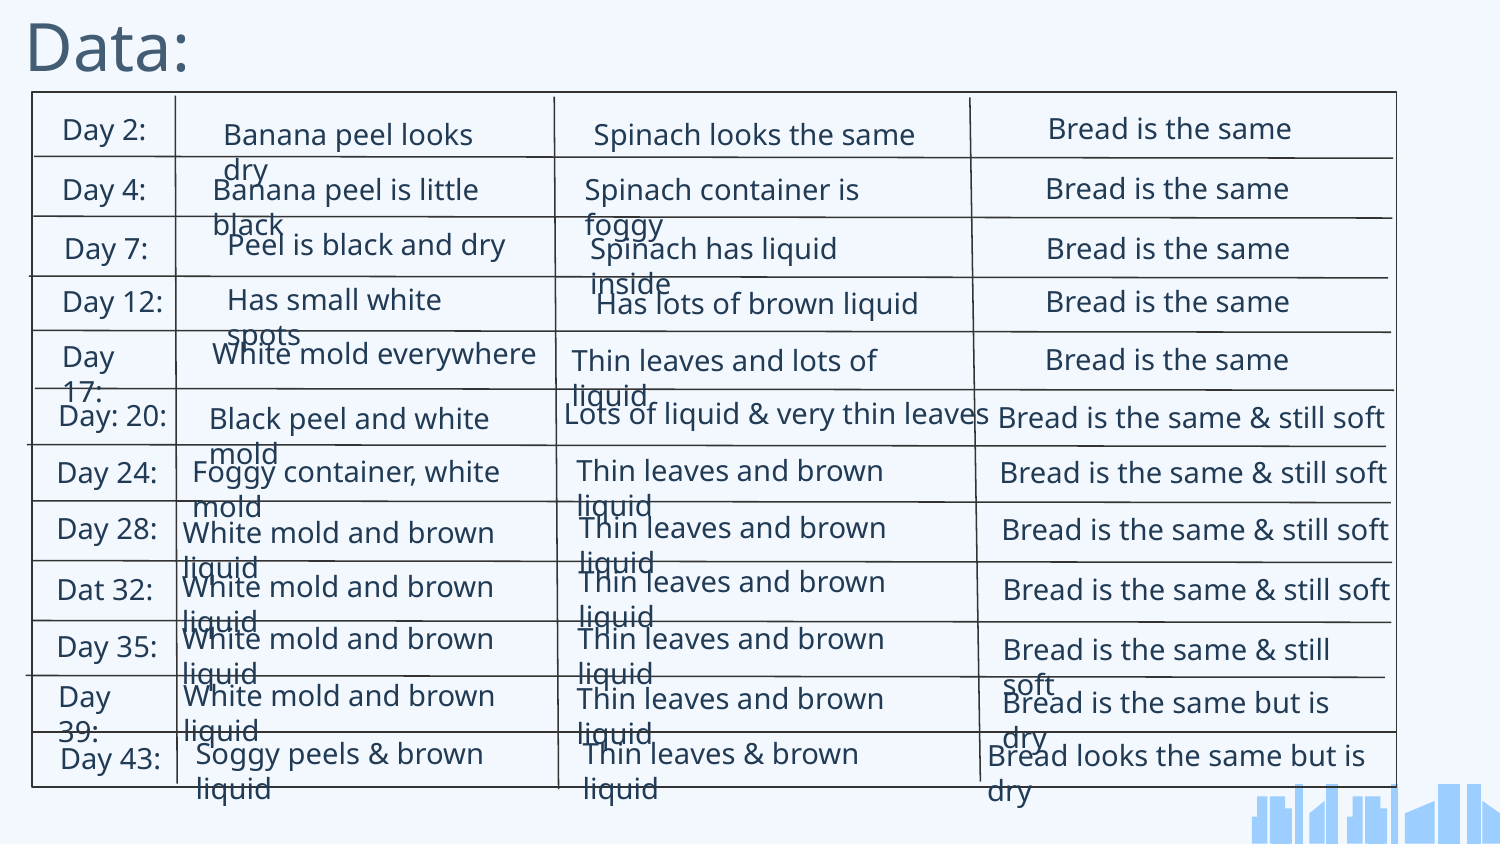

# Data:
Bread is the same
Day 2:
Banana peel looks dry
Spinach looks the same
Bread is the same
Day 4:
Banana peel is little black
Spinach container is foggy
Peel is black and dry
Day 7:
Spinach has liquid inside
Bread is the same
Has small white spots
Day 12:
Bread is the same
Has lots of brown liquid
Day 17:
White mold everywhere
Bread is the same
Thin leaves and lots of liquid
Day: 20:
Bread is the same & still soft
Lots of liquid & very thin leaves
Black peel and white mold
Foggy container, white mold
Bread is the same & still soft
Day 24:
Thin leaves and brown liquid
Day 28:
Bread is the same & still soft
White mold and brown liquid
Thin leaves and brown liquid
White mold and brown liquid
Thin leaves and brown liquid
Dat 32:
Bread is the same & still soft
Day 35:
White mold and brown liquid
Thin leaves and brown liquid
Bread is the same & still soft
Day 39:
Bread is the same but is dry
White mold and brown liquid
Thin leaves and brown liquid
Day 43:
Soggy peels & brown liquid
Thin leaves & brown liquid
Bread looks the same but is dry